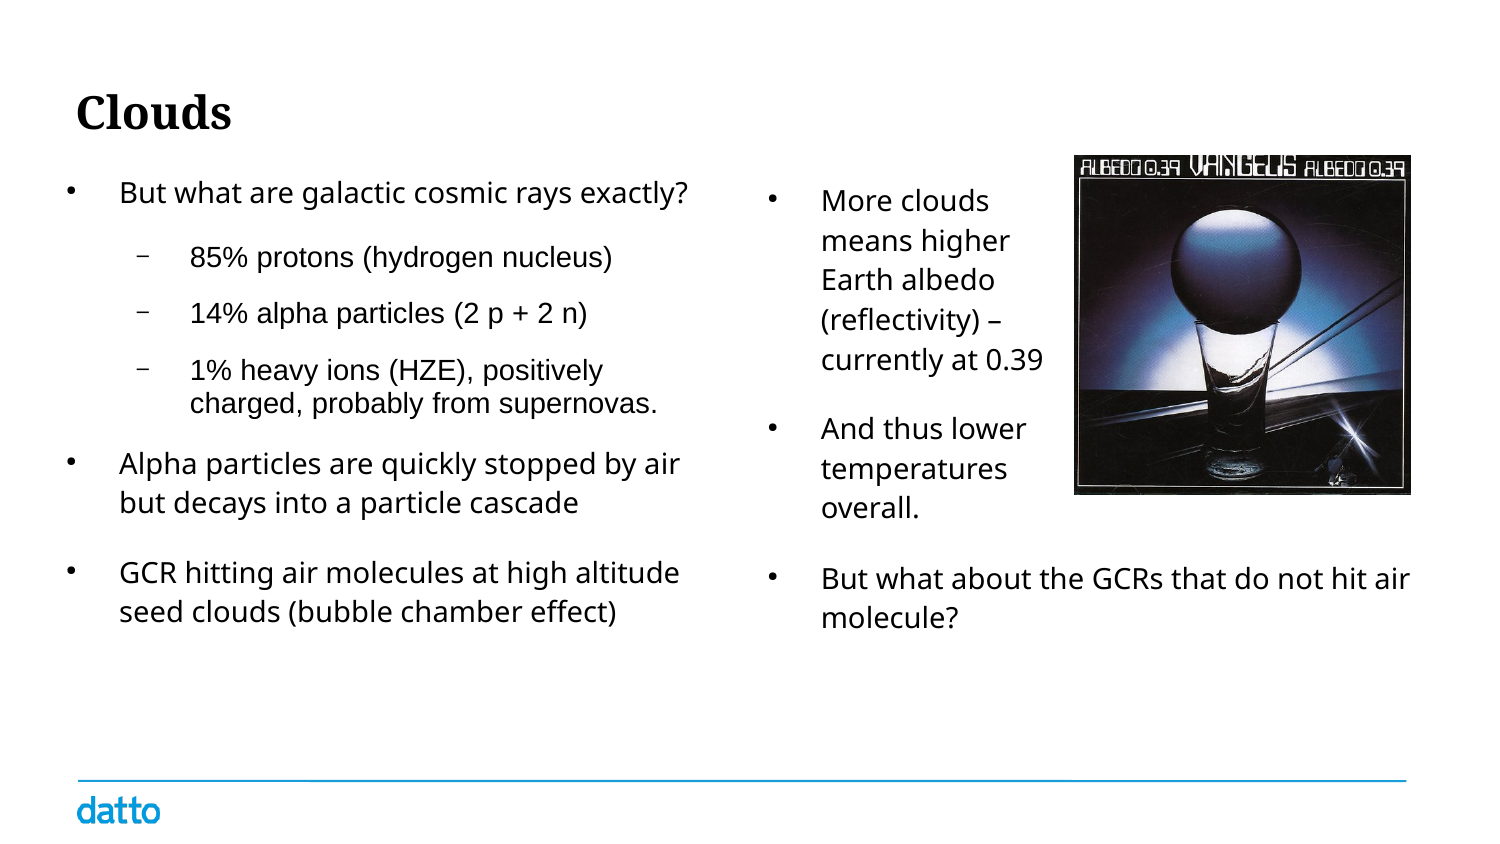

# Clouds
But what are galactic cosmic rays exactly?
85% protons (hydrogen nucleus)
14% alpha particles (2 p + 2 n)
1% heavy ions (HZE), positively charged, probably from supernovas.
Alpha particles are quickly stopped by air but decays into a particle cascade
GCR hitting air molecules at high altitude seed clouds (bubble chamber effect)
More clouds means higher Earth albedo (reflectivity) – currently at 0.39
And thus lower temperatures overall.
But what about the GCRs that do not hit air molecule?